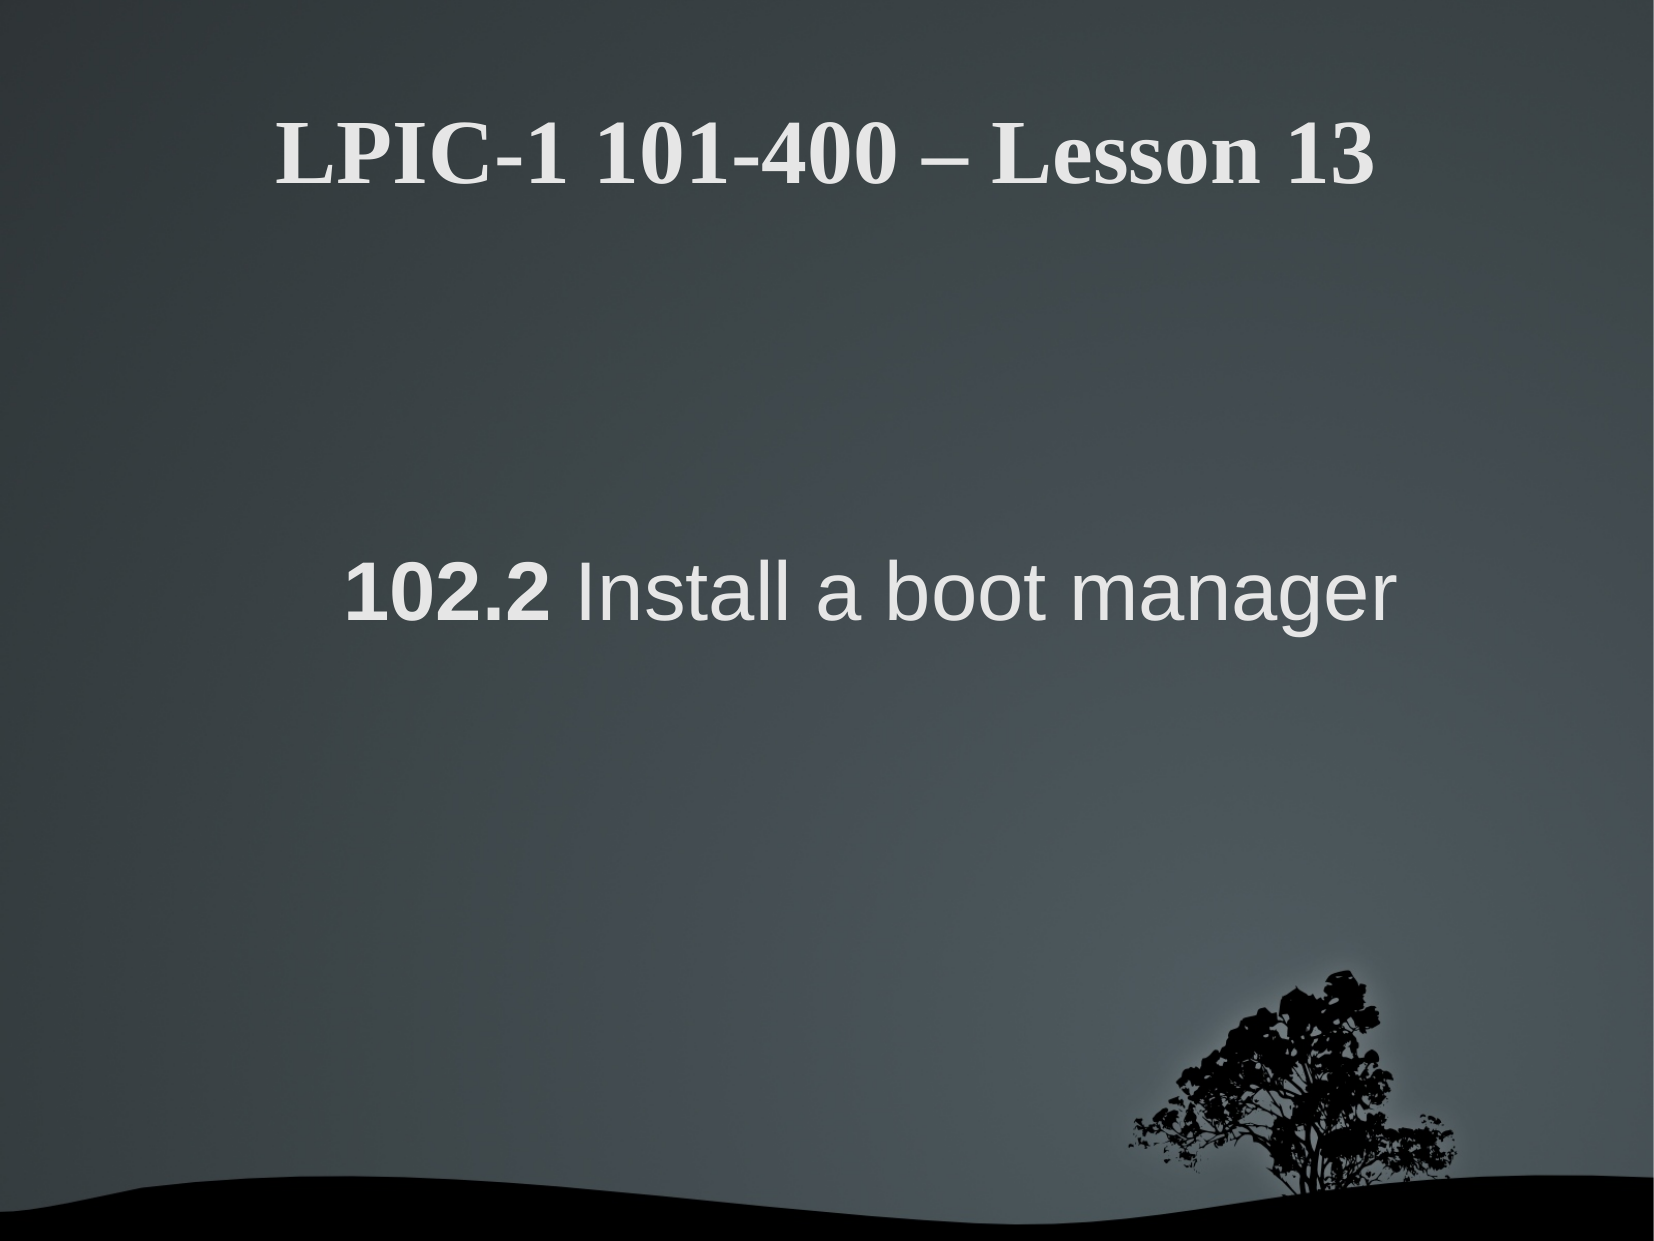

# LPIC-1 101-400 – Lesson 13
102.2 Install a boot manager